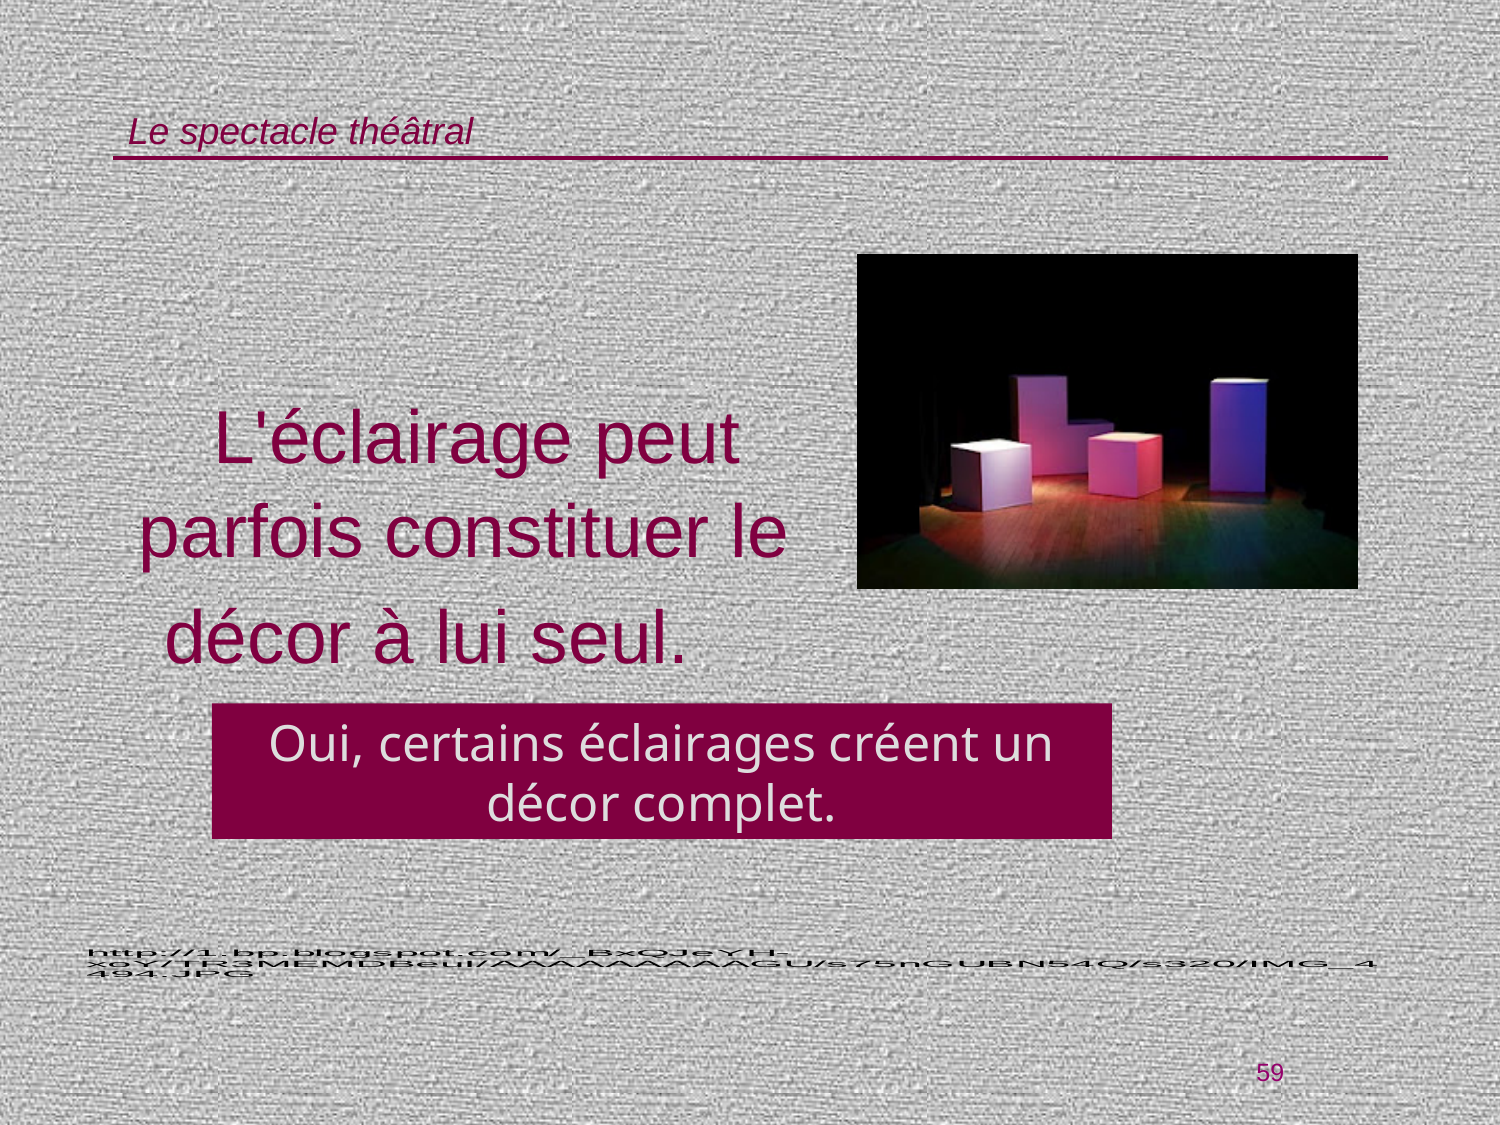

L'éclairage peut parfois constituer le décor à lui seul.
Vrai / Faux ?
Oui, certains éclairages créent un décor complet.
59